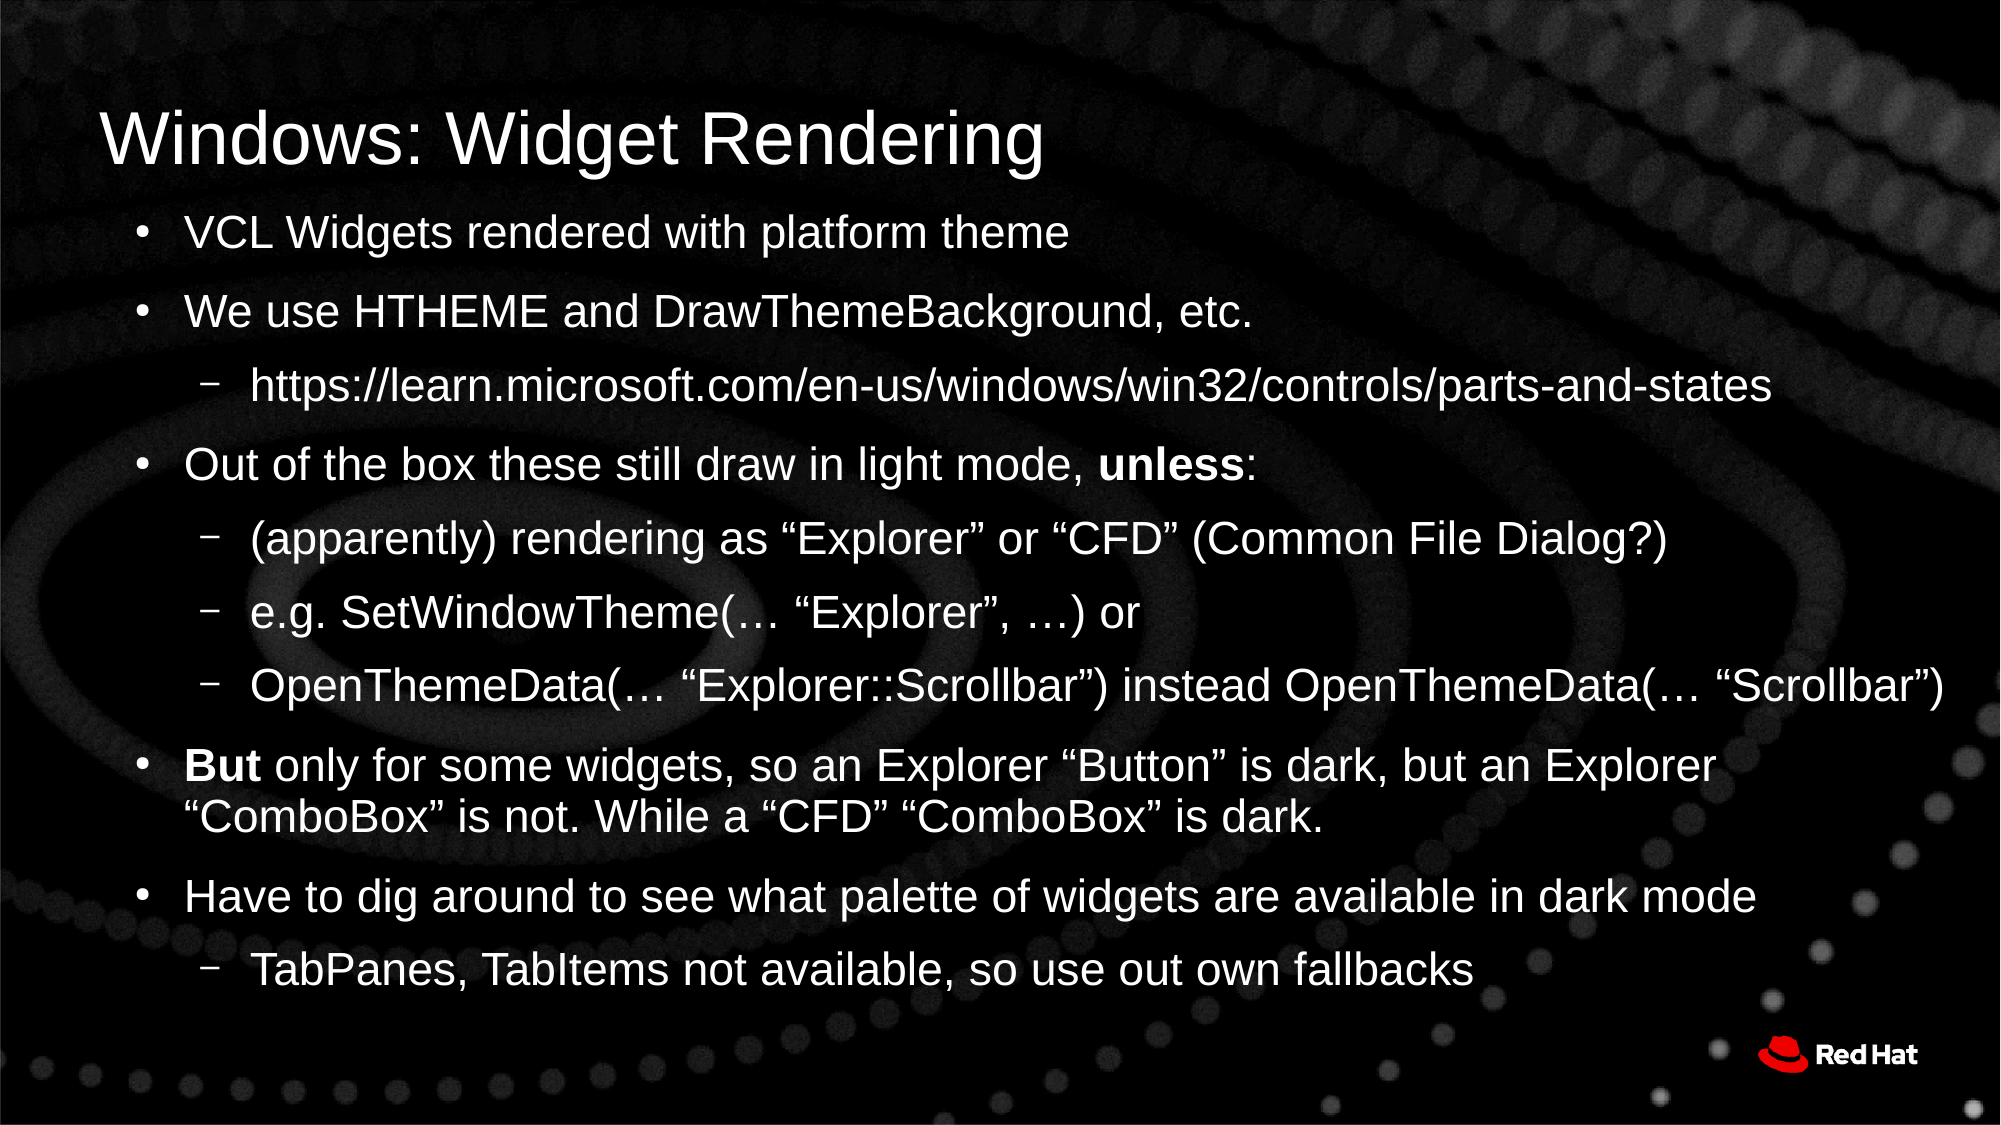

# Windows: Widget Rendering
VCL Widgets rendered with platform theme
We use HTHEME and DrawThemeBackground, etc.
https://learn.microsoft.com/en-us/windows/win32/controls/parts-and-states
Out of the box these still draw in light mode, unless:
(apparently) rendering as “Explorer” or “CFD” (Common File Dialog?)
e.g. SetWindowTheme(… “Explorer”, …) or
OpenThemeData(… “Explorer::Scrollbar”) instead OpenThemeData(… “Scrollbar”)
But only for some widgets, so an Explorer “Button” is dark, but an Explorer “ComboBox” is not. While a “CFD” “ComboBox” is dark.
Have to dig around to see what palette of widgets are available in dark mode
TabPanes, TabItems not available, so use out own fallbacks